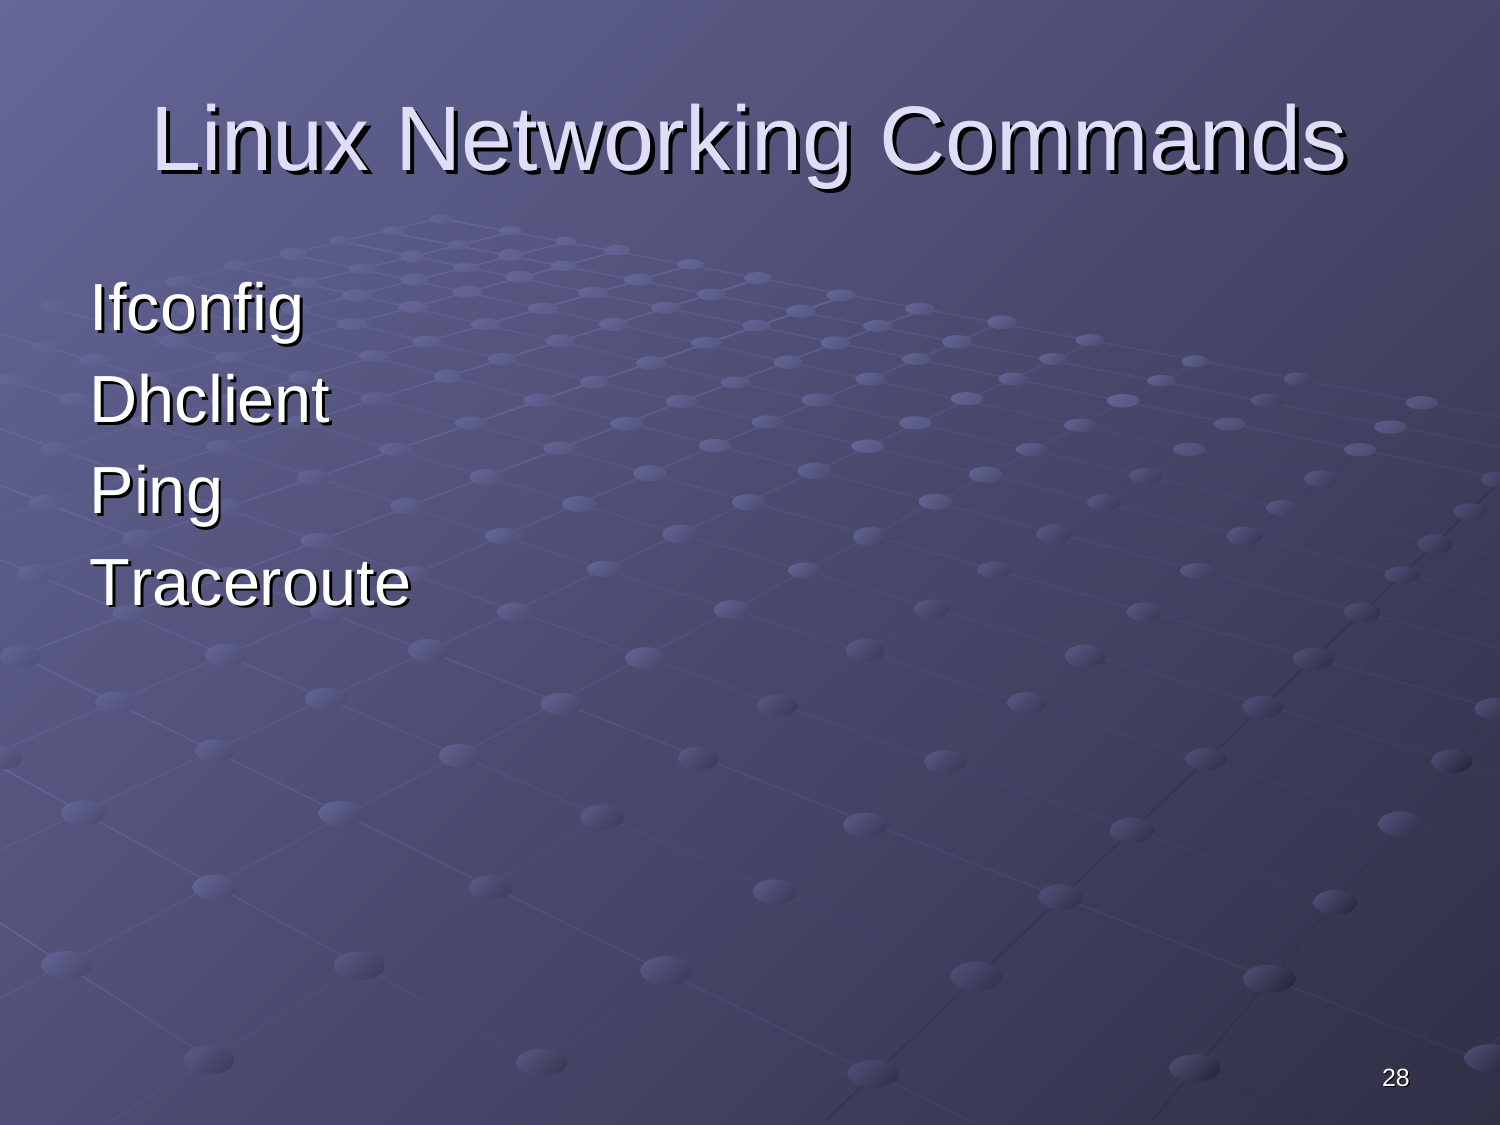

# Linux Networking Commands
Ifconfig
Dhclient
Ping
Traceroute
28